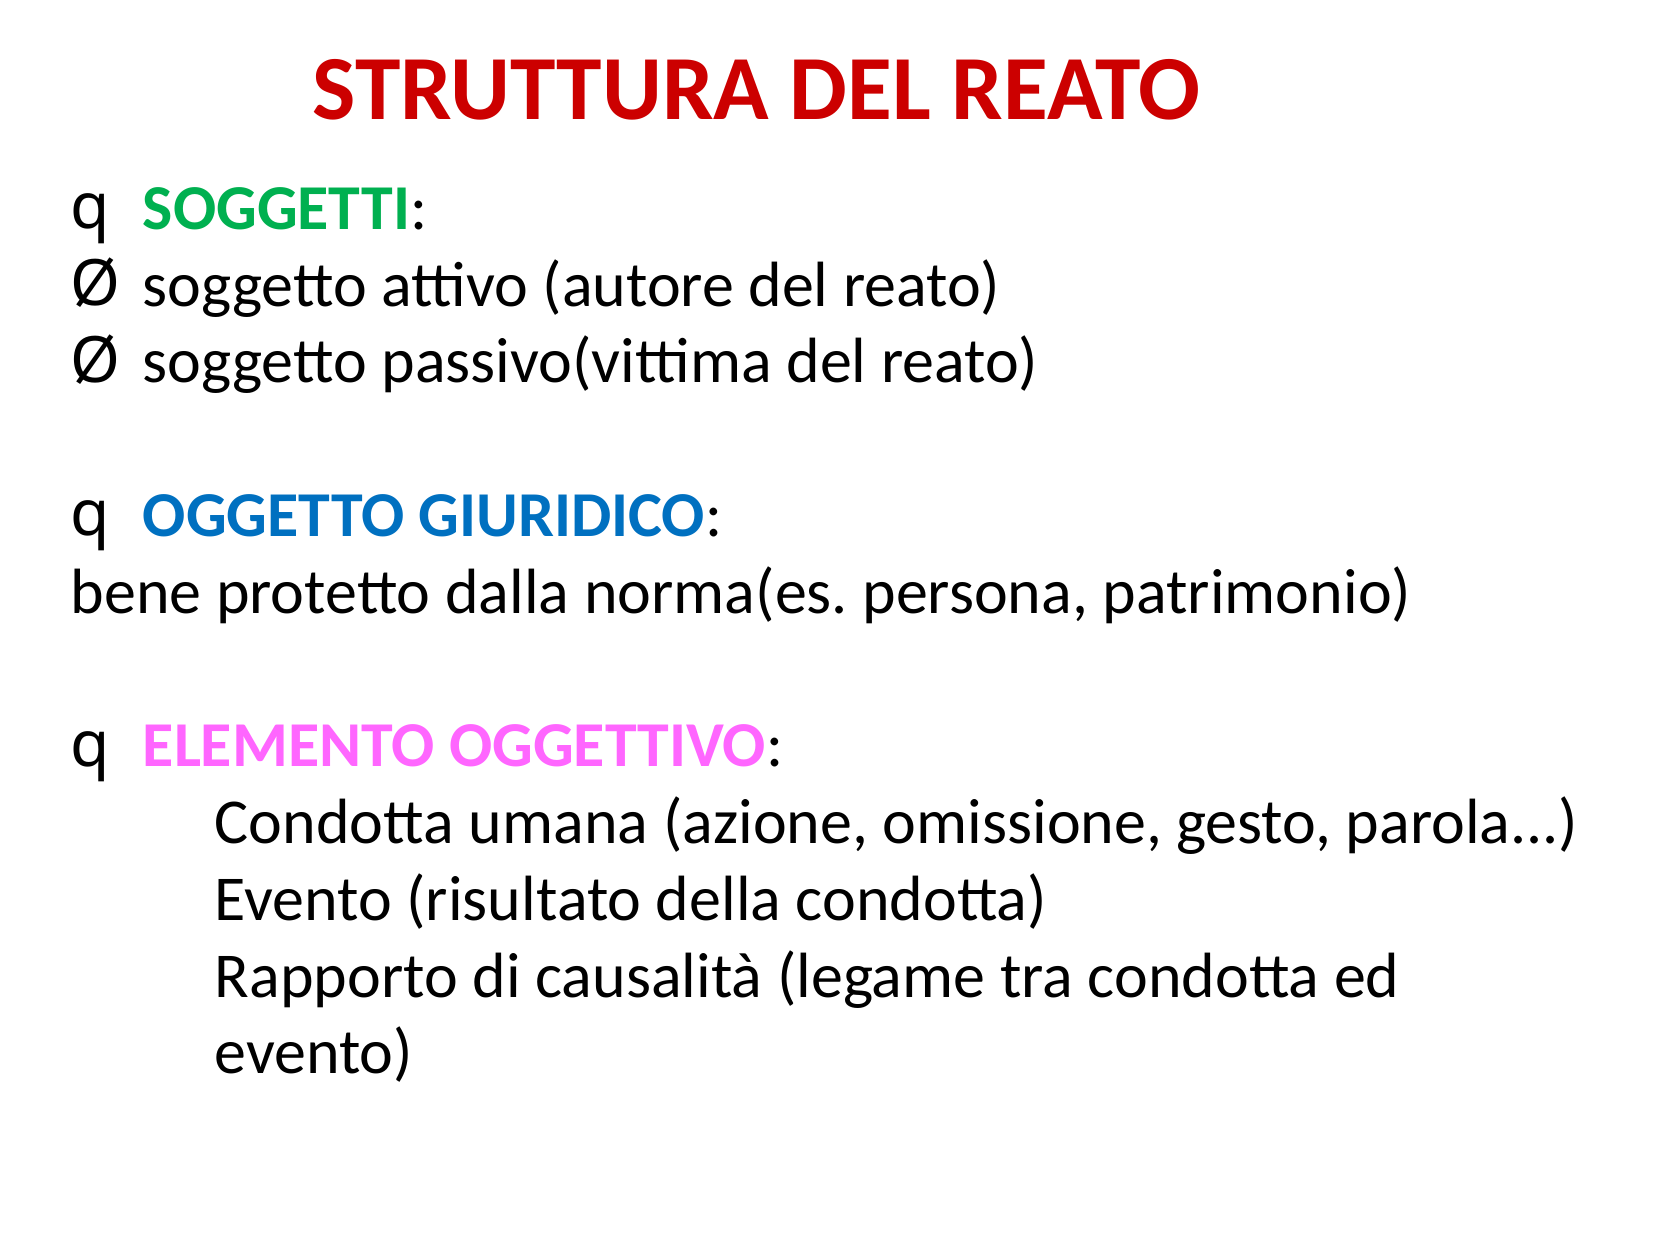

# STRUTTURA DEL REATO
SOGGETTI:
soggetto attivo (autore del reato)
soggetto passivo(vittima del reato)
OGGETTO GIURIDICO:
bene protetto dalla norma(es. persona, patrimonio)
ELEMENTO OGGETTIVO:
Condotta umana (azione, omissione, gesto, parola...)
Evento (risultato della condotta)
Rapporto di causalità (legame tra condotta ed evento)